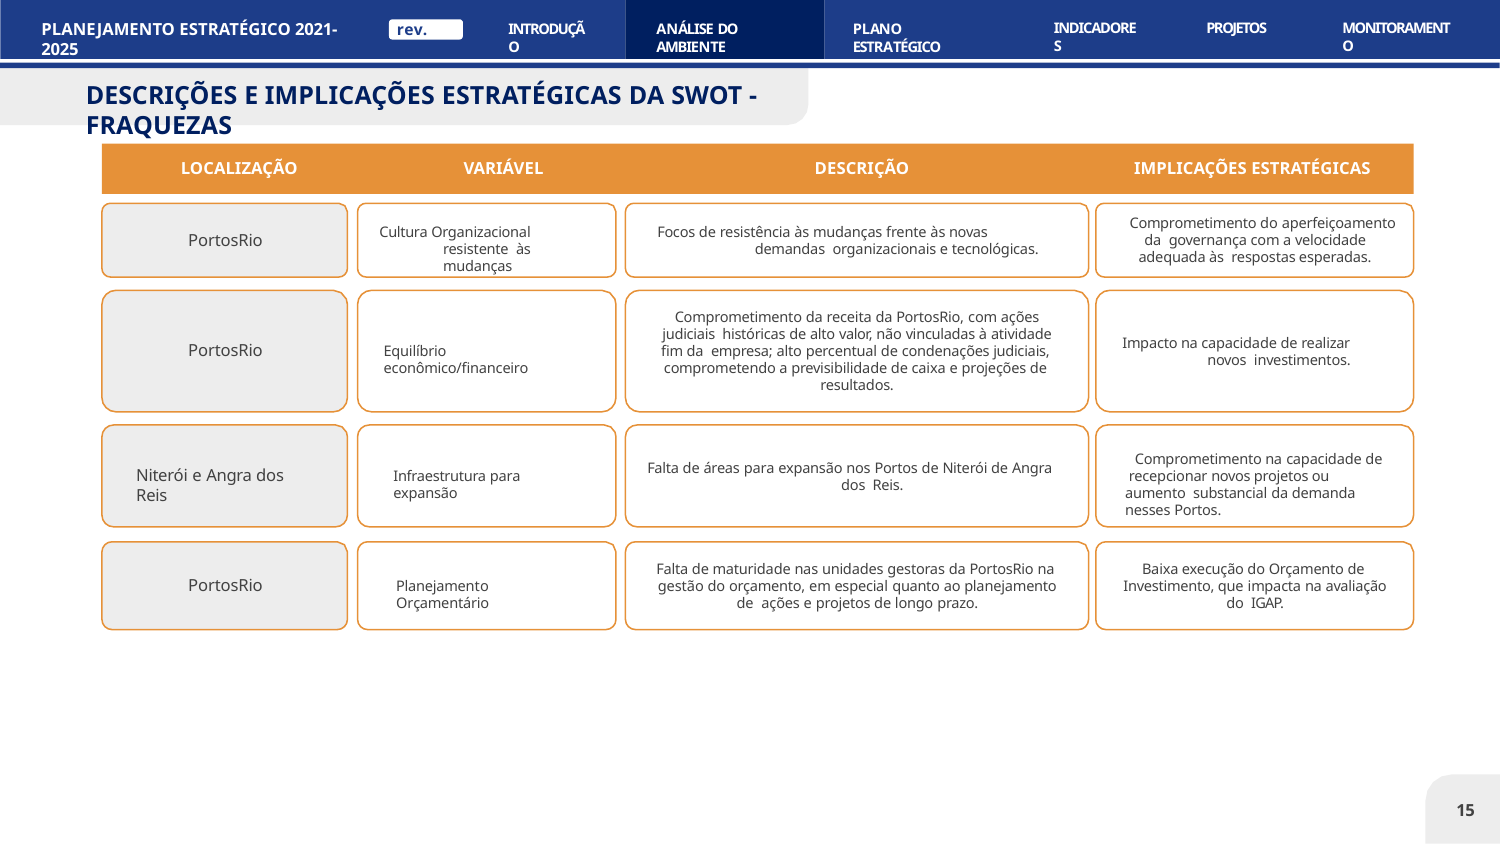

PLANEJAMENTO ESTRATÉGICO 2021-2025
INDICADORES
PROJETOS
MONITORAMENTO
rev. 2022
INTRODUÇÃO
ANÁLISE DO AMBIENTE
PLANO ESTRATÉGICO
DESCRIÇÕES E IMPLICAÇÕES ESTRATÉGICAS DA SWOT - FRAQUEZAS
LOCALIZAÇÃO	VARIÁVEL	DESCRIÇÃO	IMPLICAÇÕES ESTRATÉGICAS
Comprometimento do aperfeiçoamento da governança com a velocidade adequada às respostas esperadas.
Cultura Organizacional resistente às mudanças
Focos de resistência às mudanças frente às novas demandas organizacionais e tecnológicas.
PortosRio
Comprometimento da receita da PortosRio, com ações judiciais históricas de alto valor, não vinculadas à atividade ﬁm da empresa; alto percentual de condenações judiciais, comprometendo a previsibilidade de caixa e projeções de resultados.
Impacto na capacidade de realizar novos investimentos.
PortosRio
Equilíbrio econômico/ﬁnanceiro
Comprometimento na capacidade de recepcionar novos projetos ou aumento substancial da demanda nesses Portos.
Falta de áreas para expansão nos Portos de Niterói de Angra dos Reis.
Niterói e Angra dos Reis
Infraestrutura para expansão
Falta de maturidade nas unidades gestoras da PortosRio na gestão do orçamento, em especial quanto ao planejamento de ações e projetos de longo prazo.
Baixa execução do Orçamento de Investimento, que impacta na avaliação do IGAP.
PortosRio
Planejamento Orçamentário